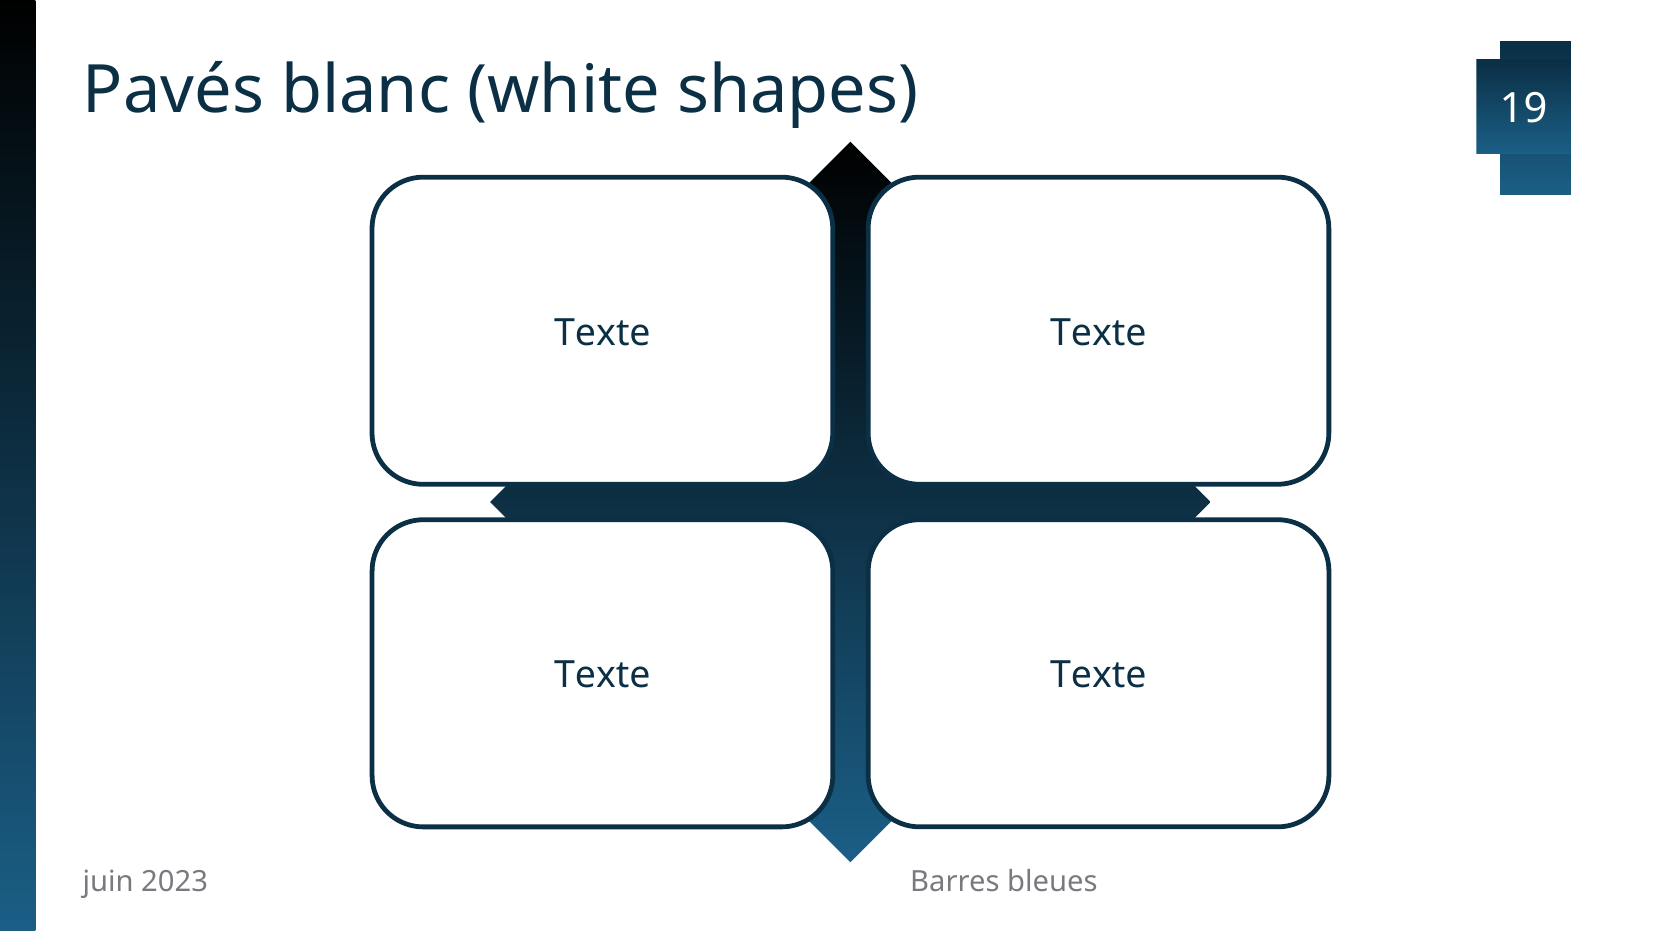

# Pavés blanc (white shapes)
Texte
Texte
Texte
Texte
juin 2023
Barres bleues